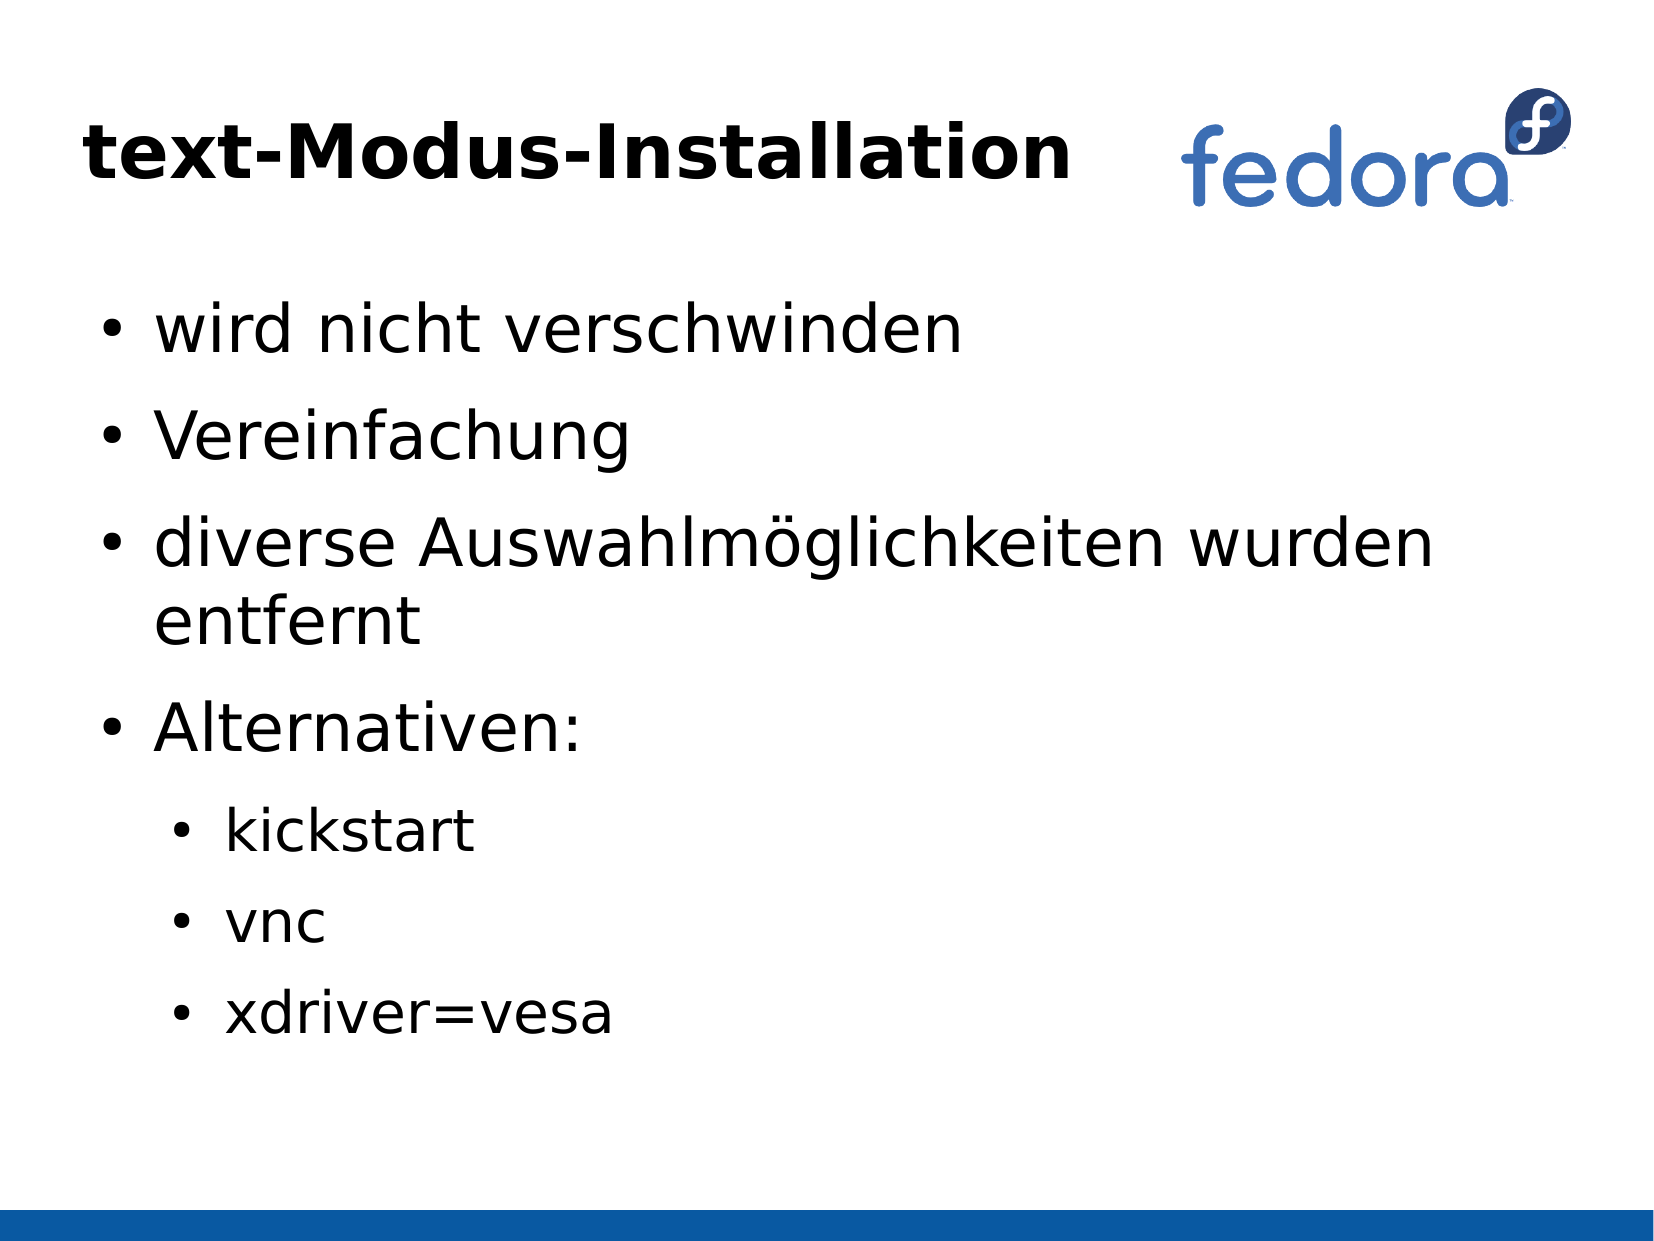

# text-Modus-Installation
wird nicht verschwinden
Vereinfachung
diverse Auswahlmöglichkeiten wurden entfernt
Alternativen:
kickstart
vnc
xdriver=vesa